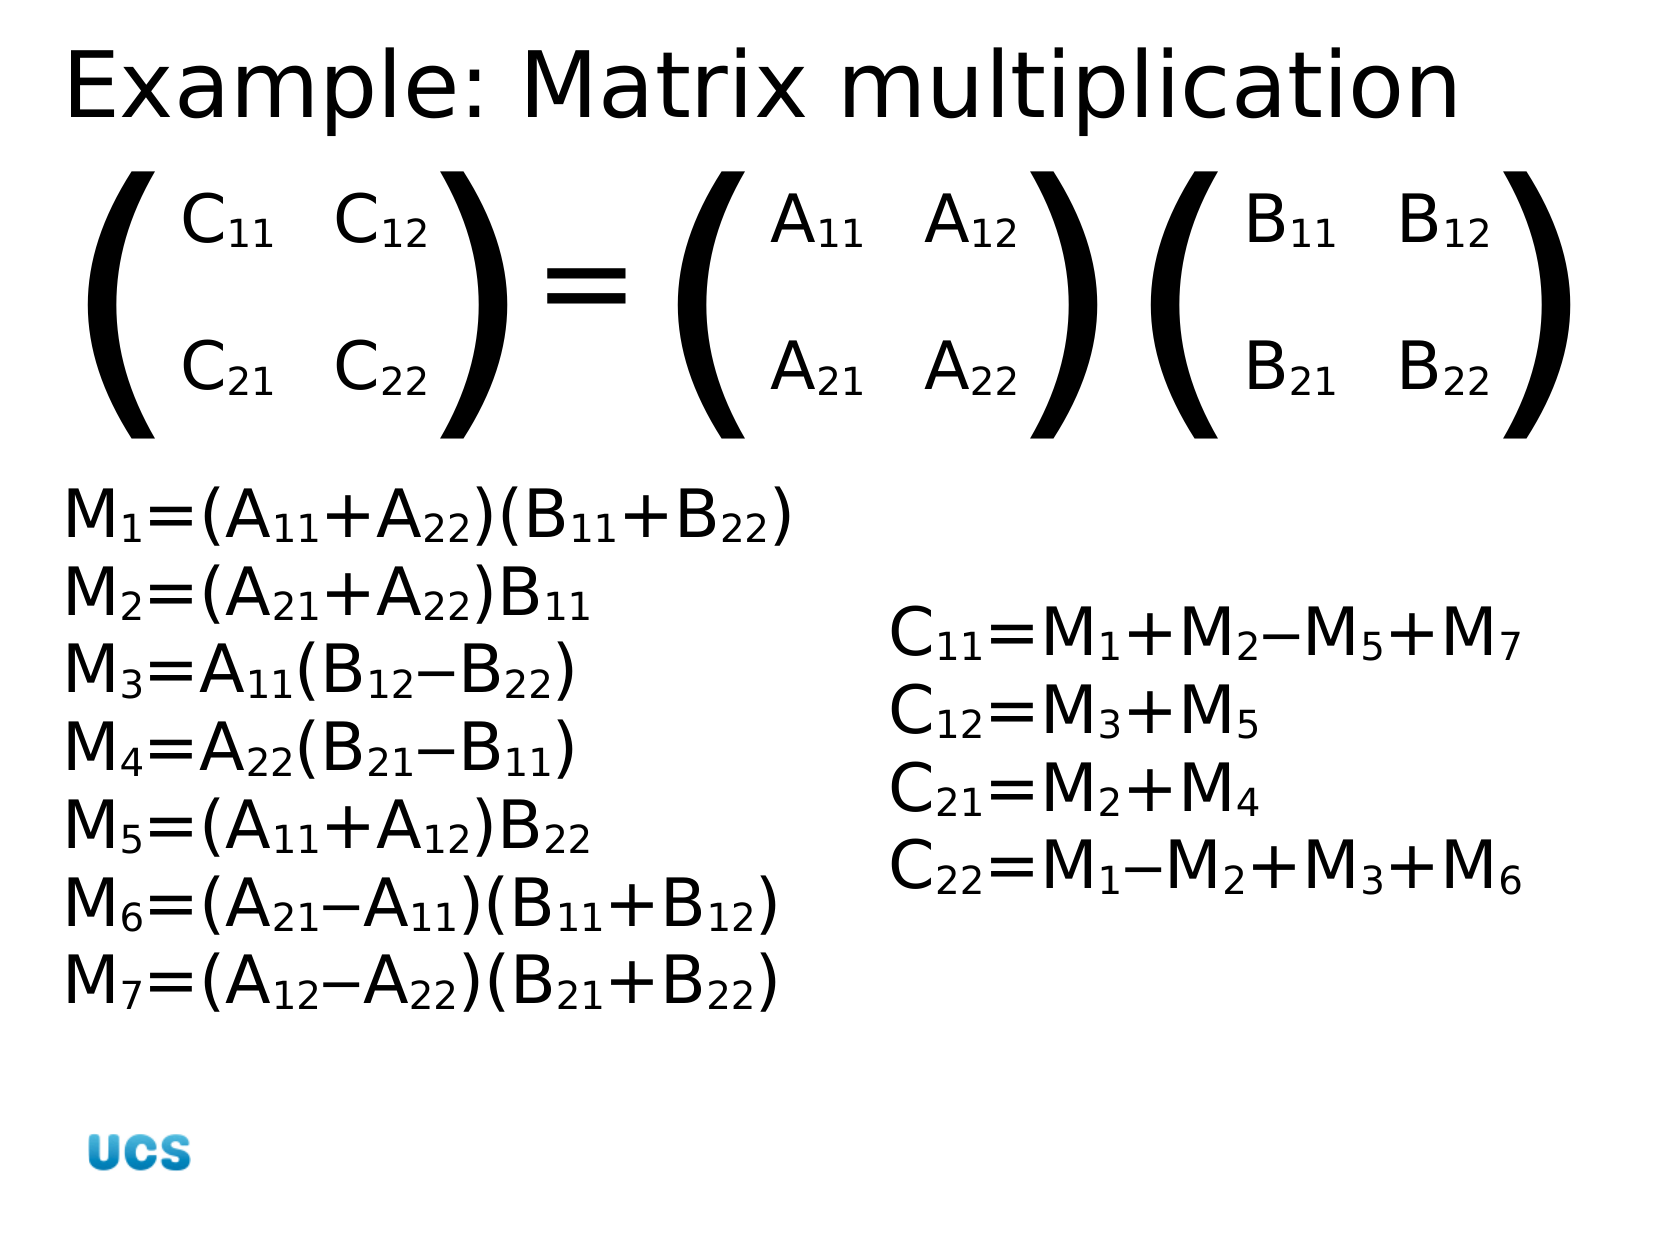

Example: Matrix multiplication
(
(
(
)
)
)
C11
C12
A11
A12
B11
B12
=
C21
C22
A21
A22
B21
B22
M1=(A11+A22)(B11+B22)
M2=(A21+A22)B11
M3=A11(B12‒B22)
M4=A22(B21‒B11)
M5=(A11+A12)B22
M6=(A21‒A11)(B11+B12)
M7=(A12‒A22)(B21+B22)
C11=M1+M2‒M5+M7
C12=M3+M5
C21=M2+M4
C22=M1‒M2+M3+M6